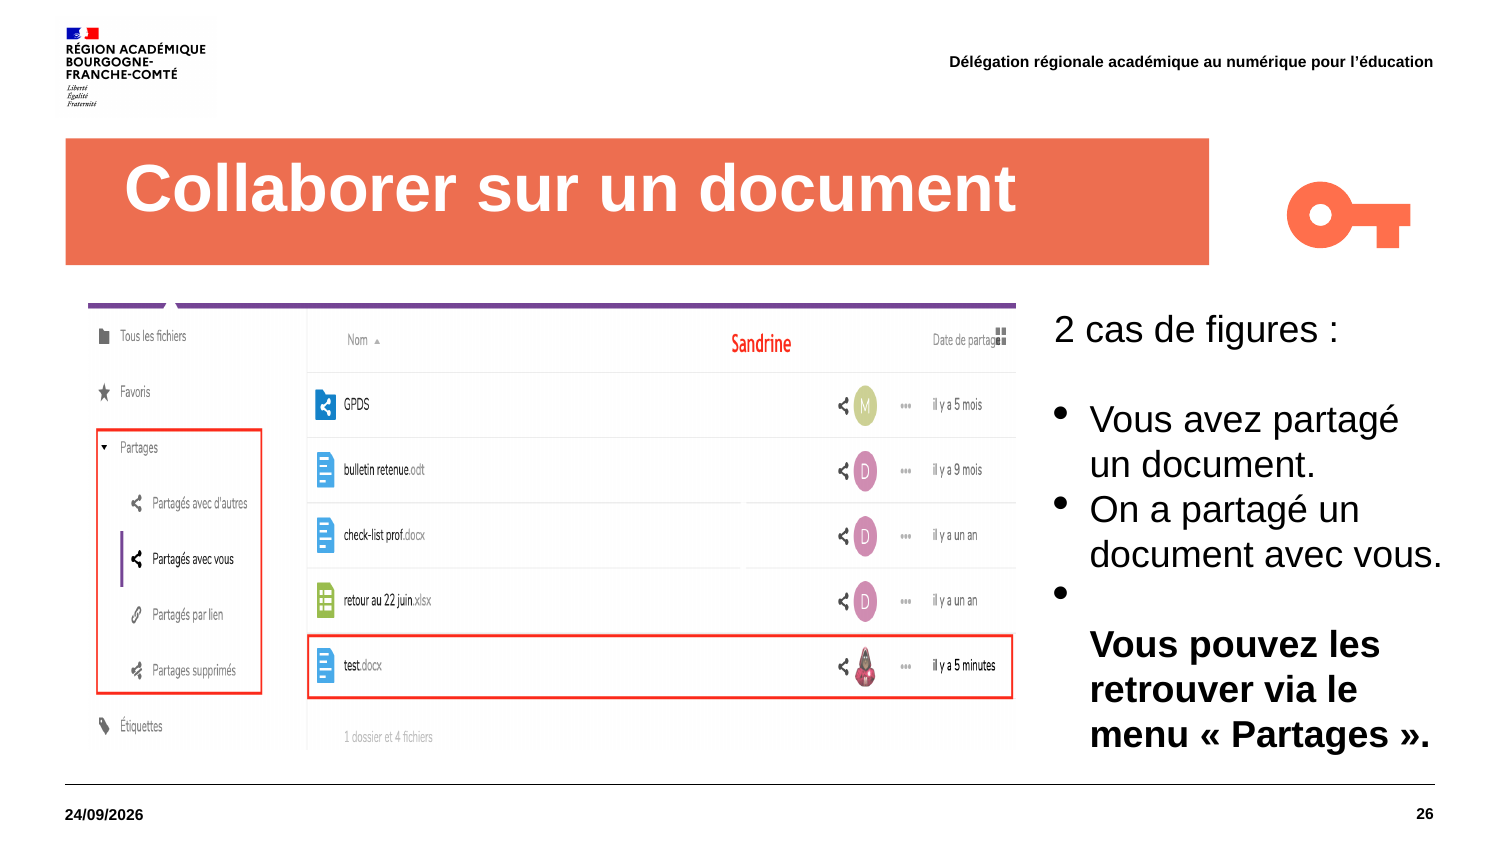

Délégation régionale académique au numérique pour l’éducation
Collaborer sur un document
2 cas de figures :
Vous avez partagé un document.
On a partagé un document avec vous.
Vous pouvez les retrouver via le menu « Partages ».